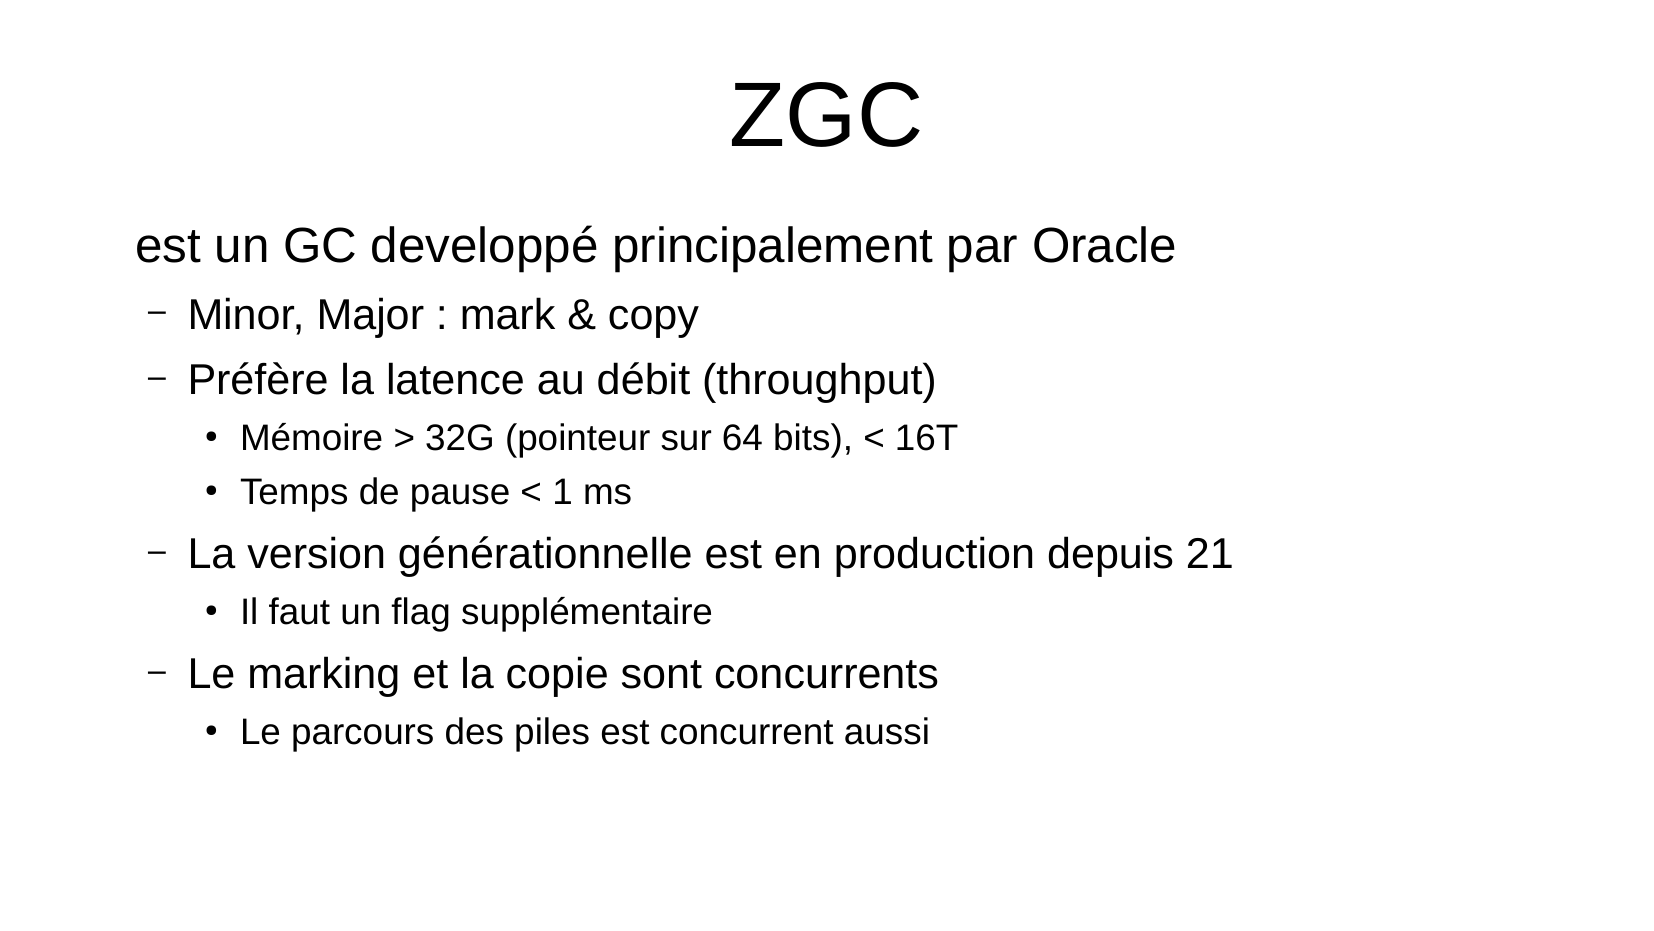

# ZGC
est un GC developpé principalement par Oracle
Minor, Major : mark & copy
Préfère la latence au débit (throughput)
Mémoire > 32G (pointeur sur 64 bits), < 16T
Temps de pause < 1 ms
La version générationnelle est en production depuis 21
Il faut un flag supplémentaire
Le marking et la copie sont concurrents
Le parcours des piles est concurrent aussi